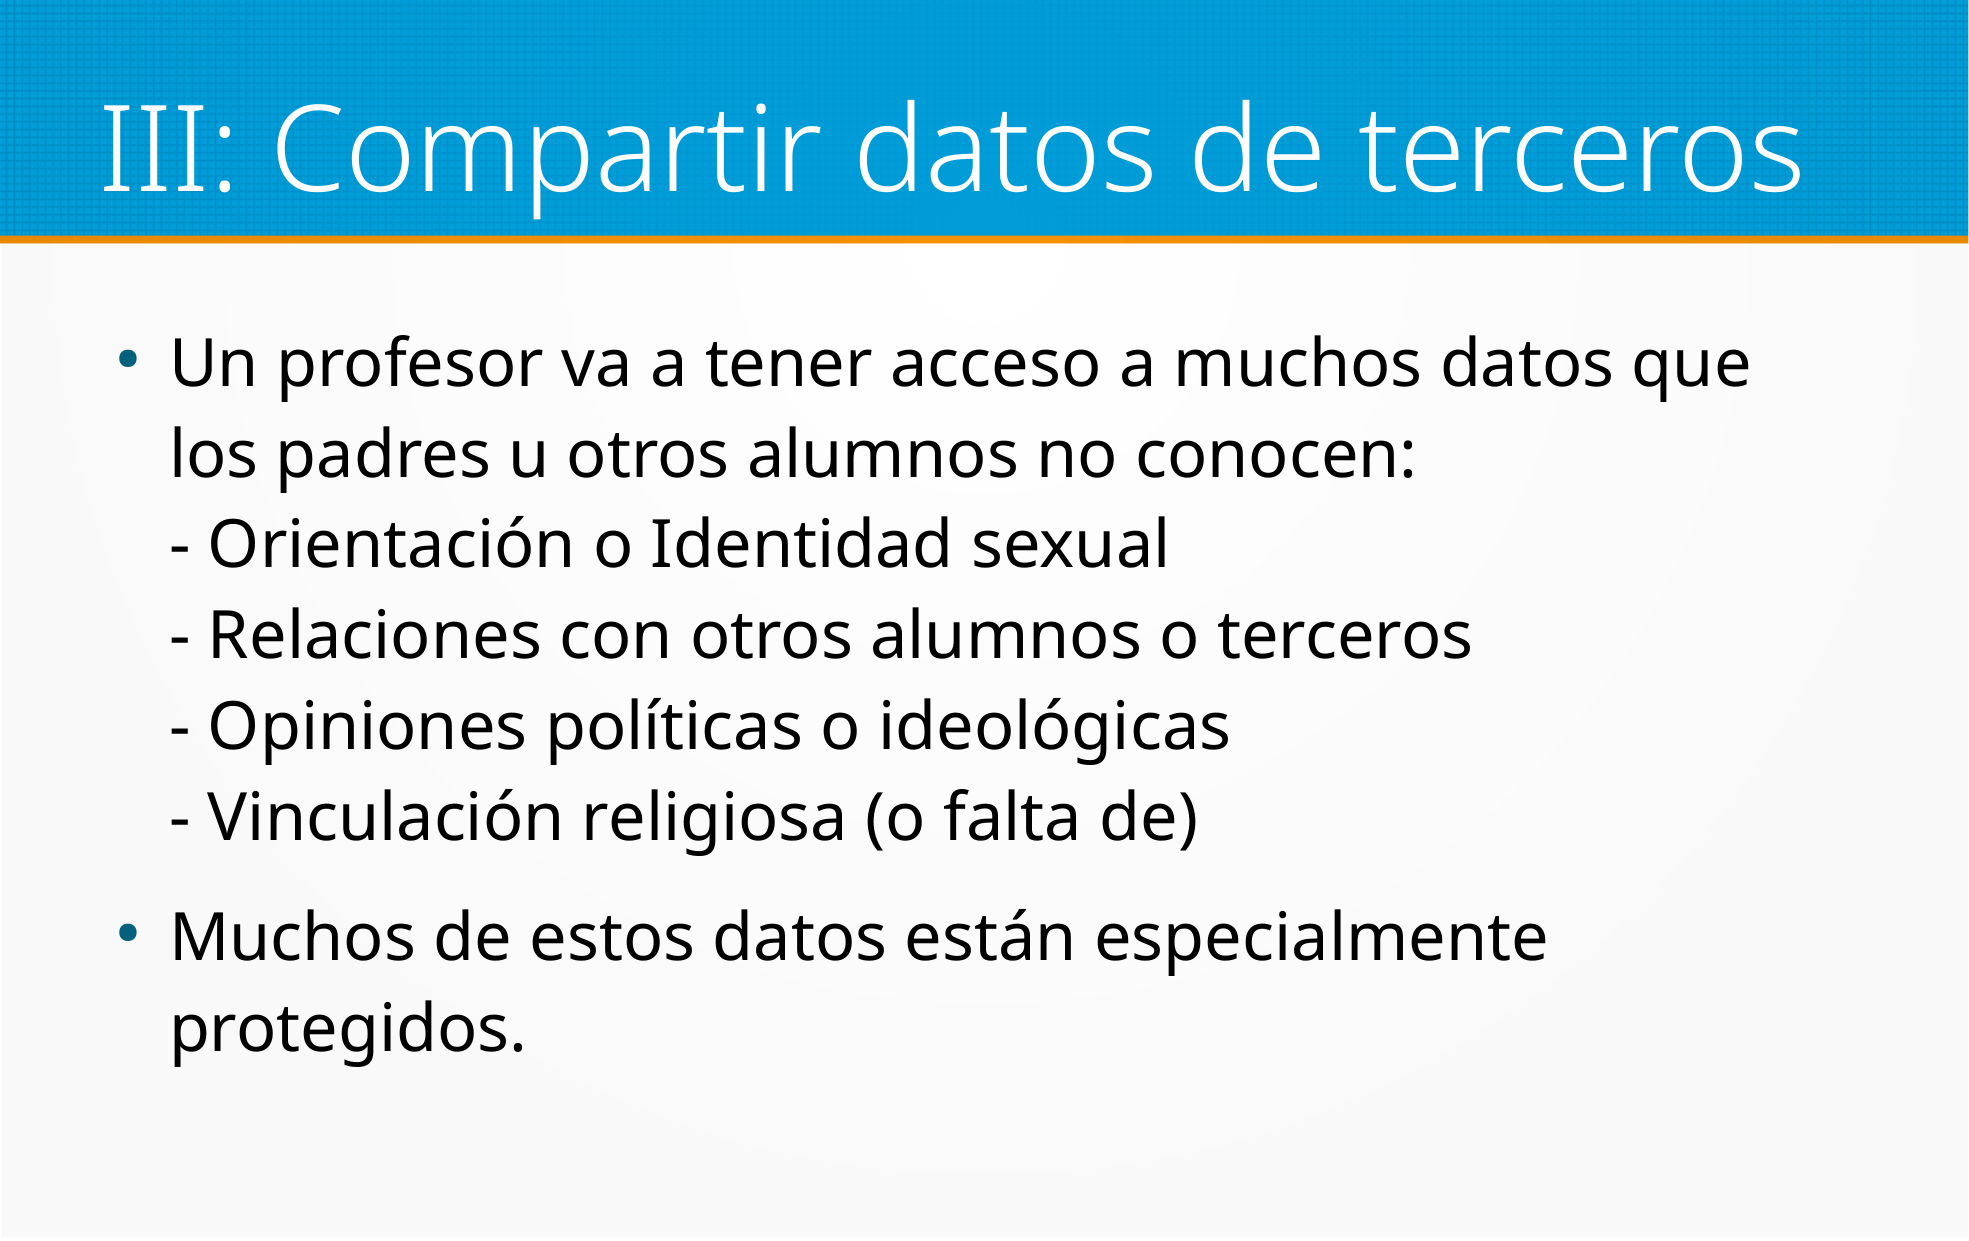

# III: Compartir datos de terceros
Un profesor va a tener acceso a muchos datos que los padres u otros alumnos no conocen:
- Orientación o Identidad sexual
- Relaciones con otros alumnos o terceros
- Opiniones políticas o ideológicas
- Vinculación religiosa (o falta de)
Muchos de estos datos están especialmente protegidos.